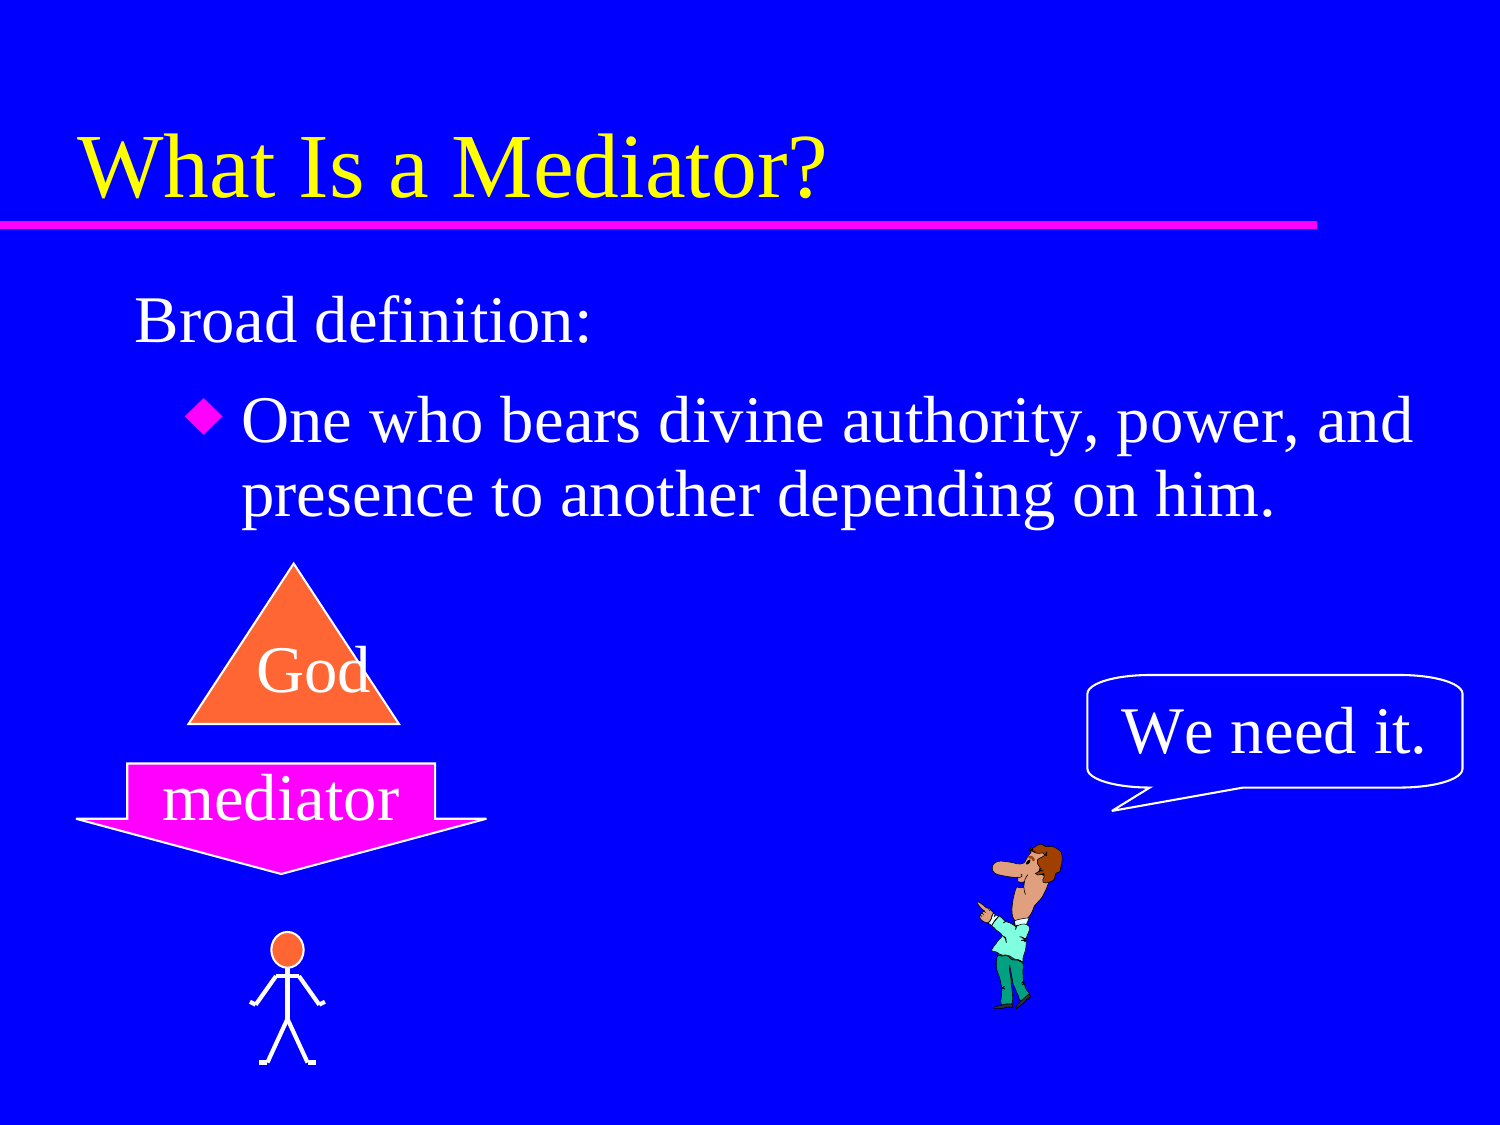

# What Is a Mediator?
Broad definition:
One who bears divine authority, power, and presence to another depending on him.
God
We need it.
mediator